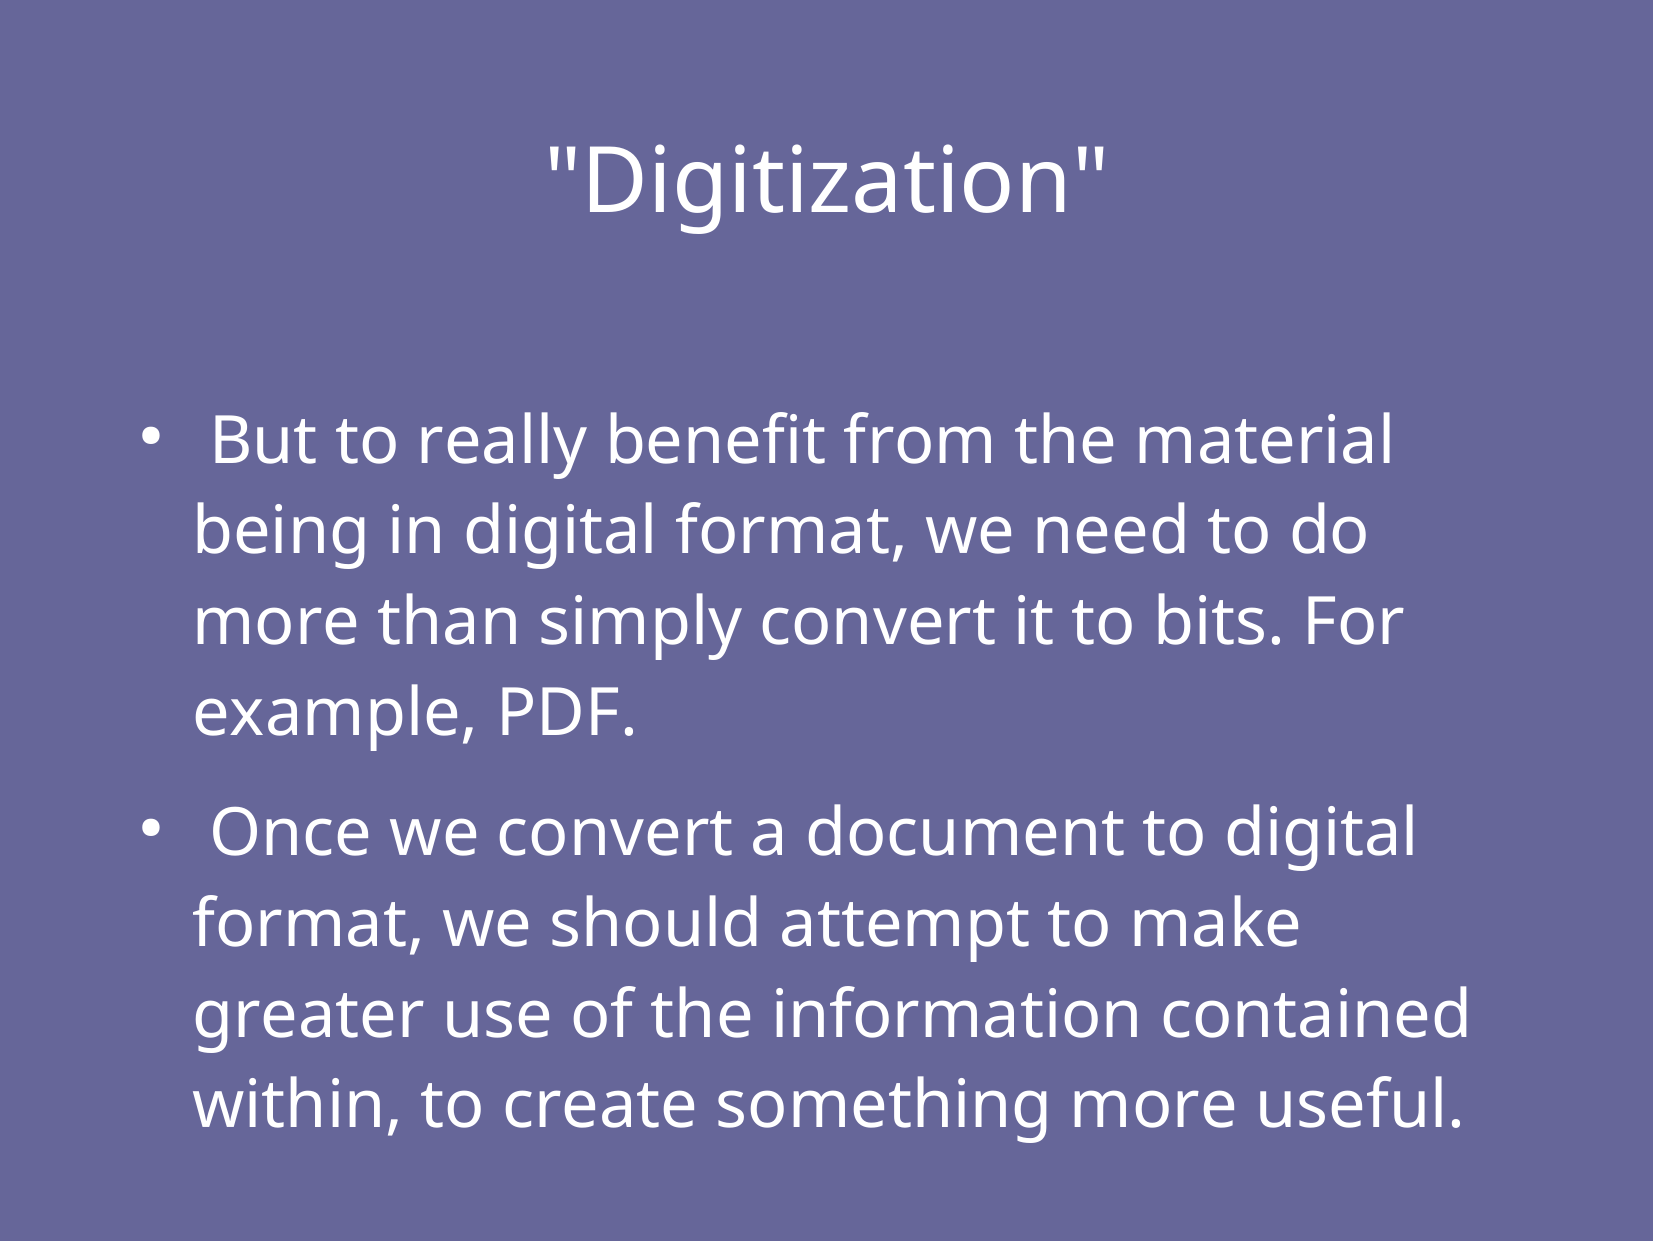

# "Digitization"
 But to really benefit from the material being in digital format, we need to do more than simply convert it to bits. For example, PDF.
 Once we convert a document to digital format, we should attempt to make greater use of the information contained within, to create something more useful.